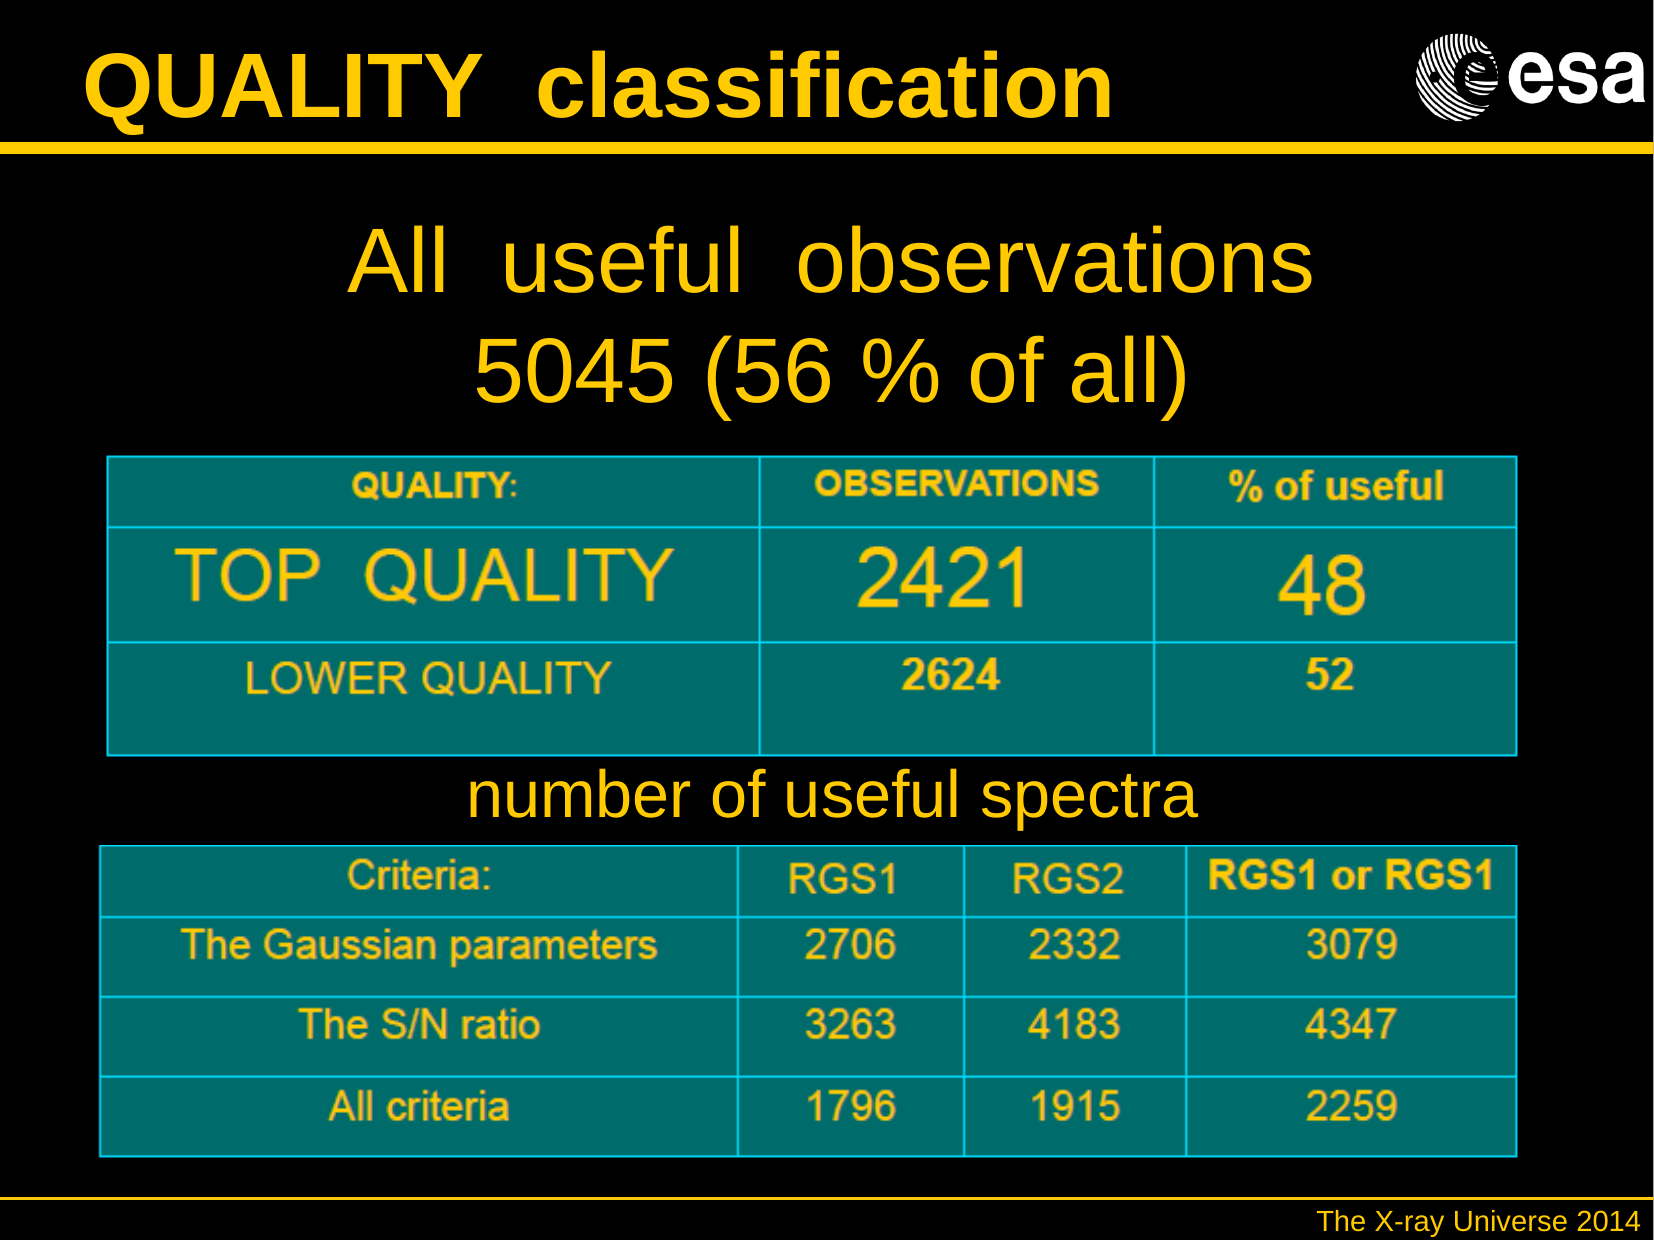

# QUALITY classification
All useful observations
5045 (56 % of all)
number of useful spectra
The X-ray Universe 2014